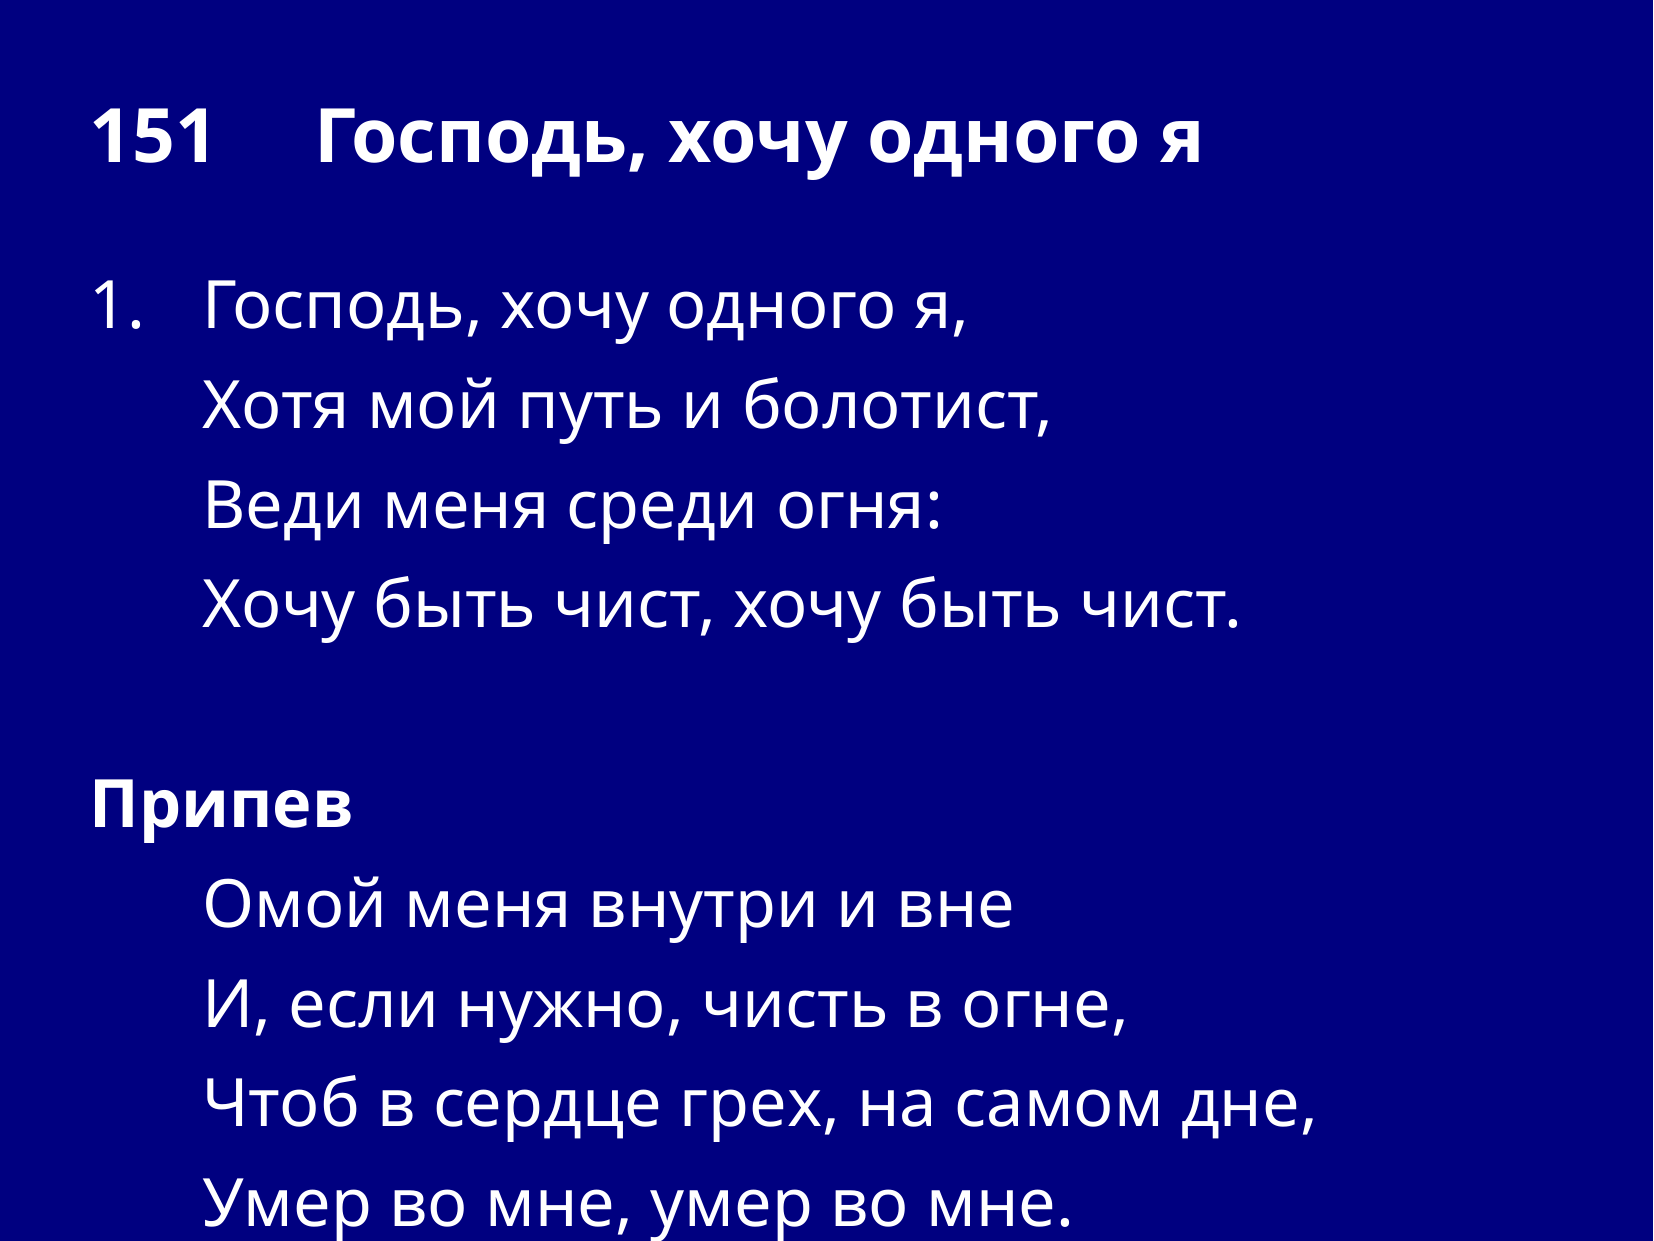

151	Господь, хочу одного я
1.	Господь, хочу одного я,
	Хотя мой путь и болотист,
	Веди меня среди огня:
	Хочу быть чист, хочу быть чист.
Припев
	Омой меня внутри и вне
	И, если нужно, чисть в огне,
	Чтоб в сердце грех, на самом дне,
	Умер во мне, умер во мне.